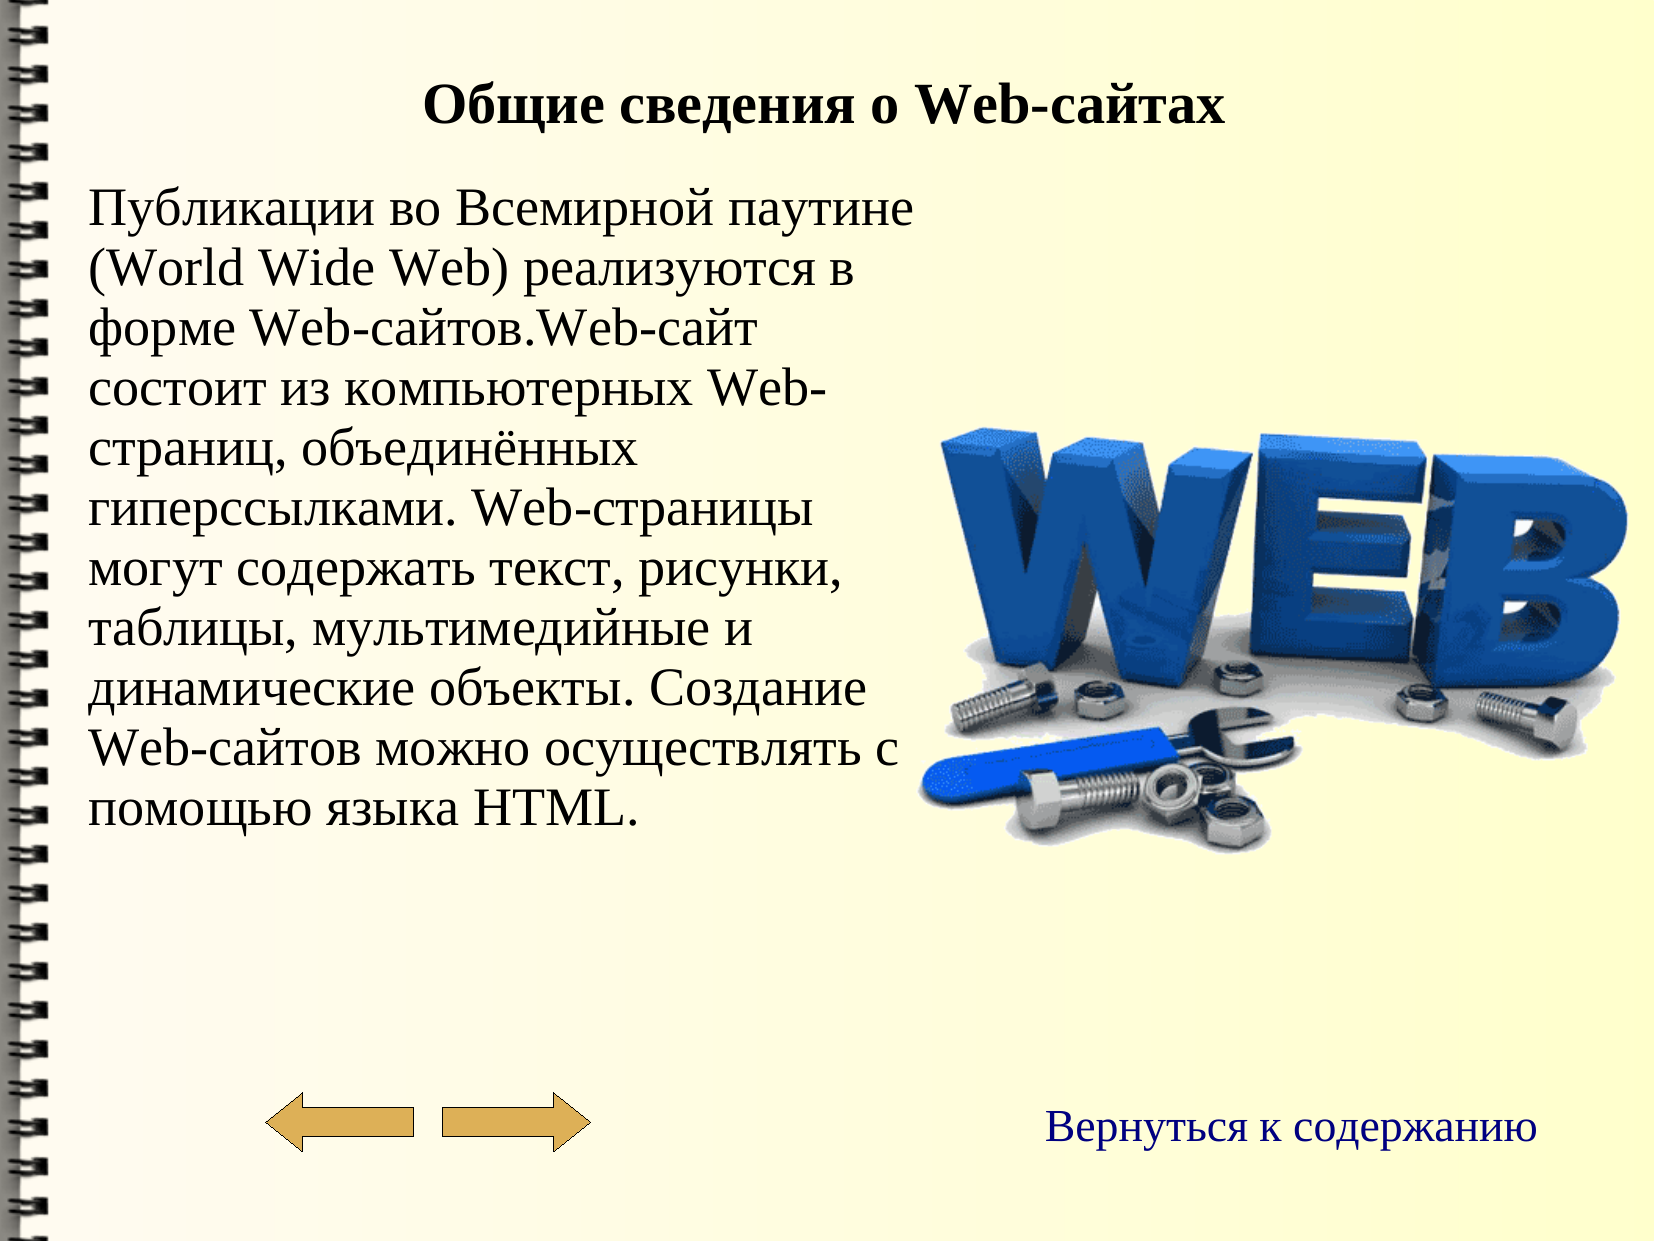

# Общие сведения о Web-сайтах
Публикации во Всемирной паутине (World Wide Web) реализуются в форме Web-сайтов.Web-сайт состоит из компьютерных Web-страниц, объединённых гиперссылками. Web-страницы могут содержать текст, рисунки, таблицы, мультимедийные и динамические объекты. Создание Web-сайтов можно осуществлять с помощью языка HTML.
 Вернуться к содержанию